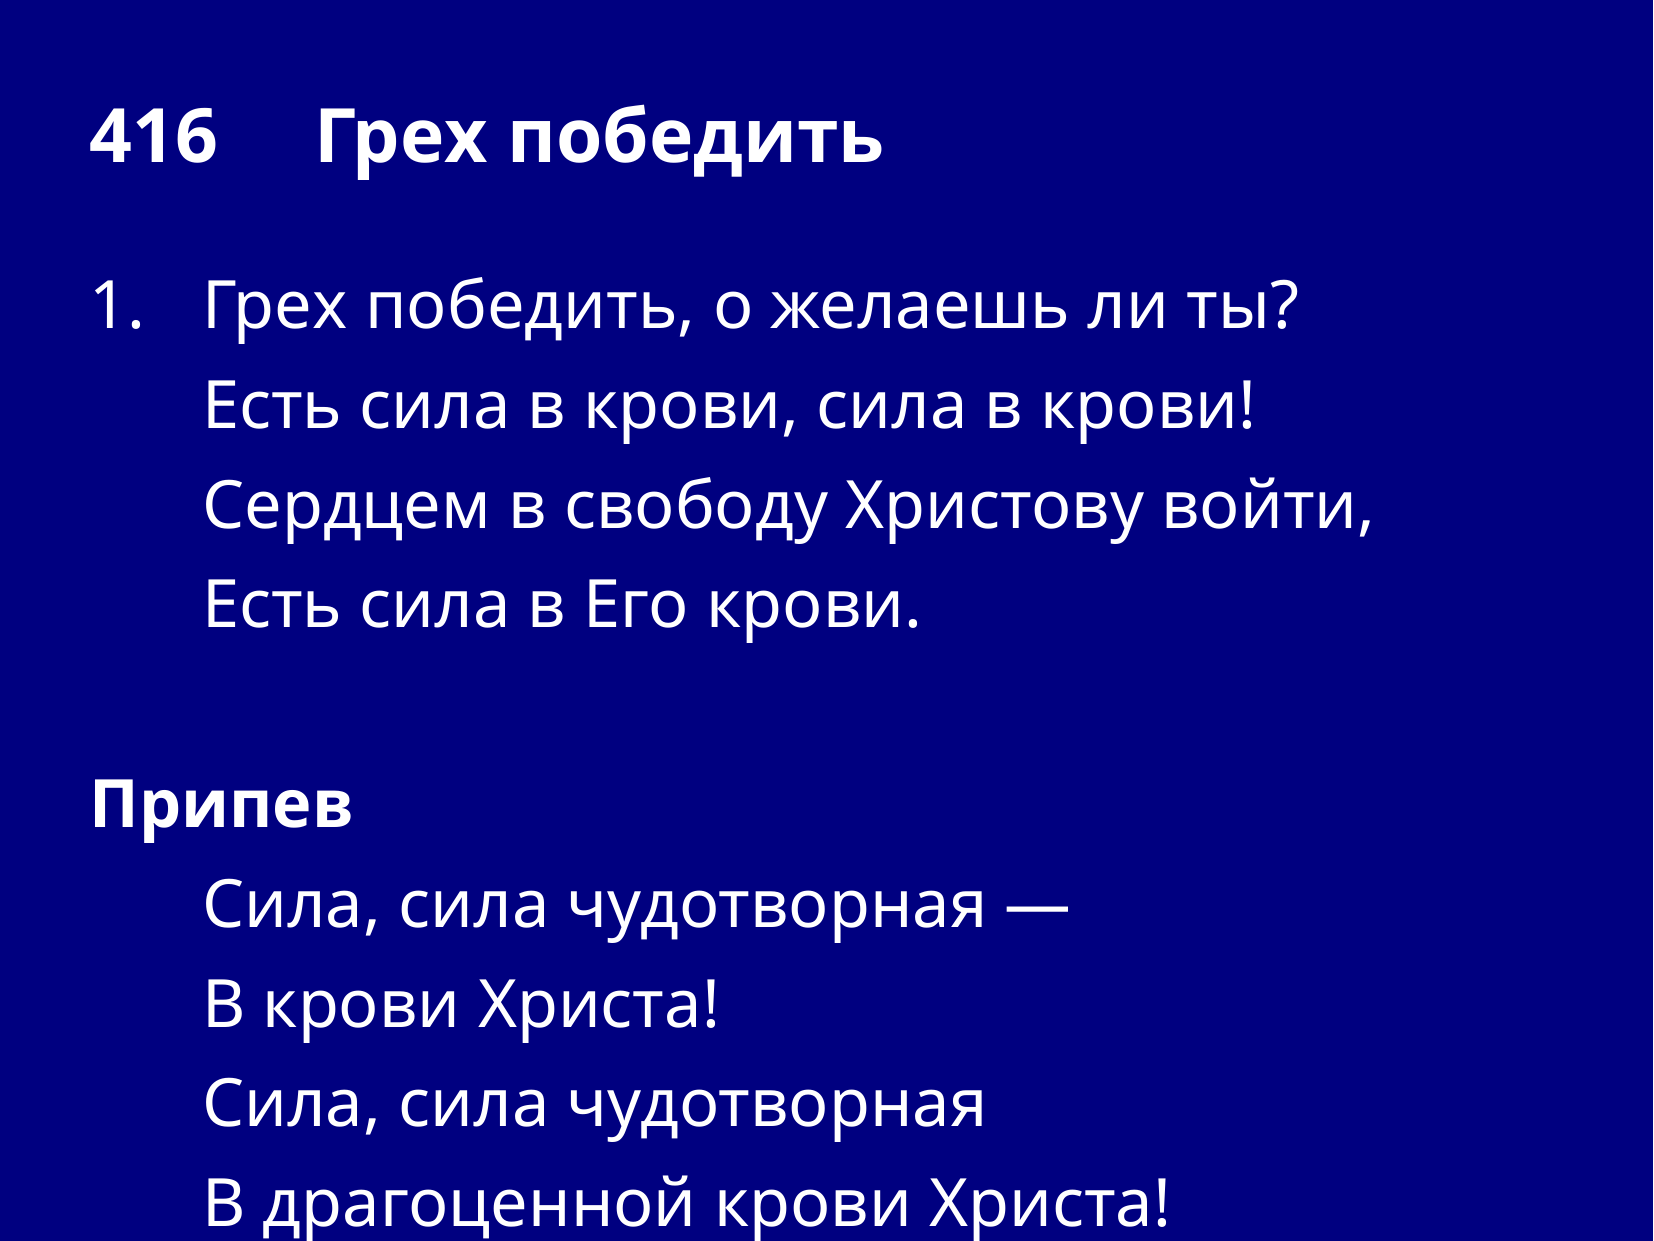

416	Грех победить
1.	Грех победить, о желаешь ли ты?
	Есть сила в крови, сила в крови!
	Сердцем в свободу Христову войти,
	Есть сила в Его крови.
Припев
	Сила, сила чудотворная —
	В крови Христа!
	Сила, сила чудотворная
	В драгоценной крови Христа!